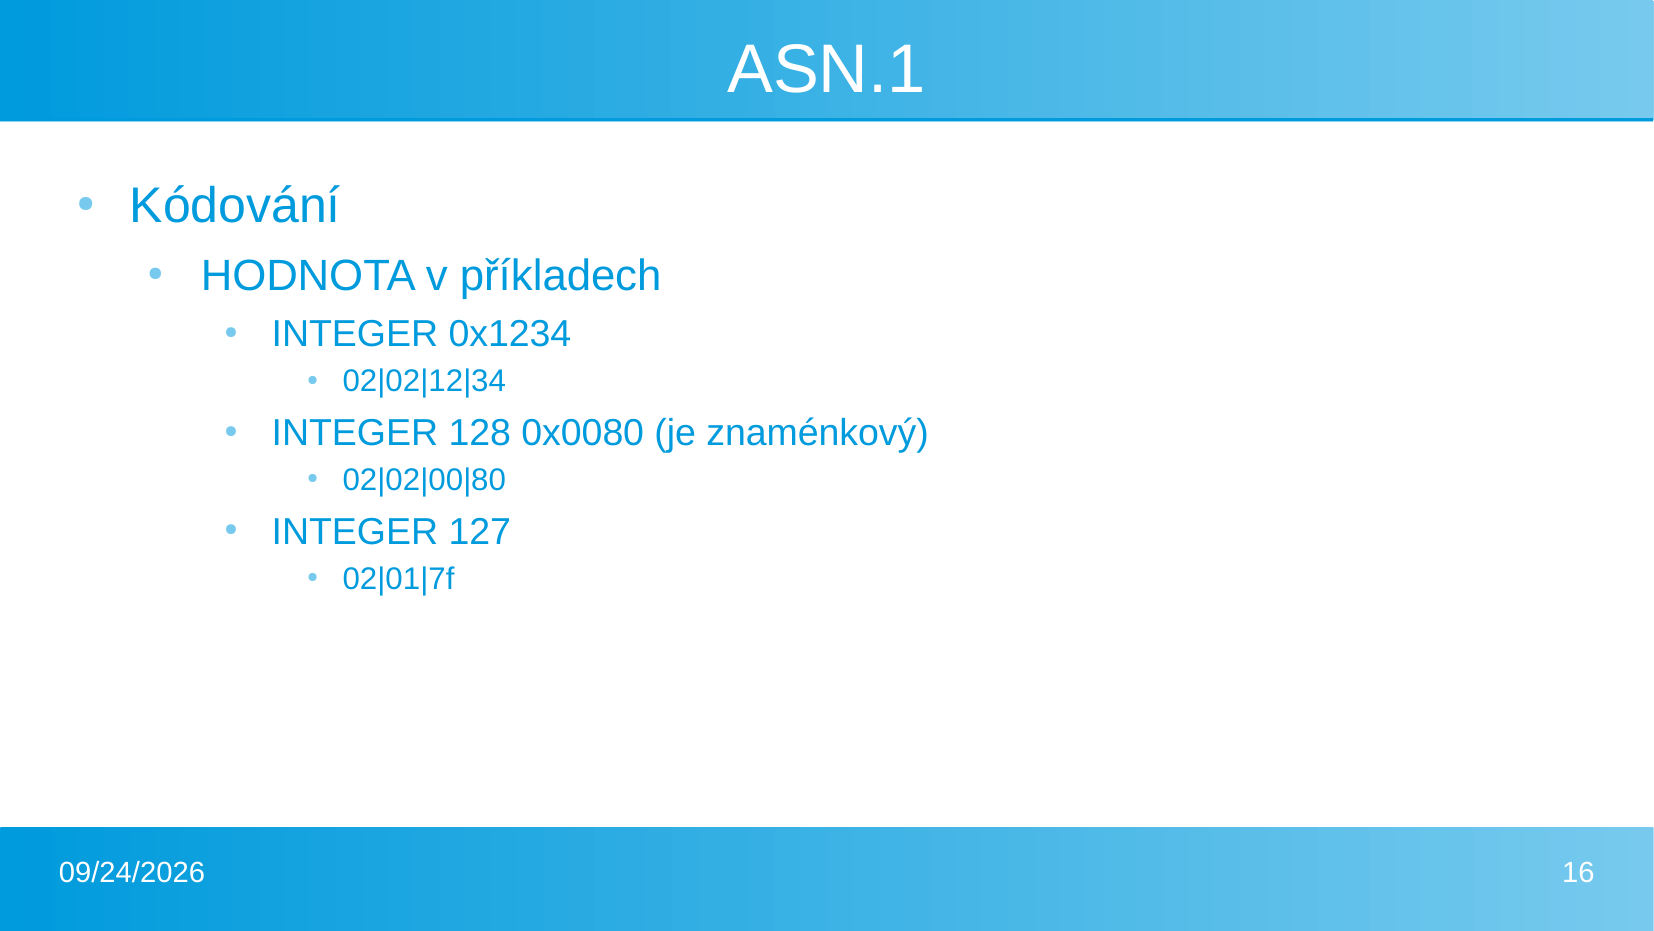

# ASN.1
Kódování
HODNOTA v příkladech
INTEGER 0x1234
02|02|12|34
INTEGER 128 0x0080 (je znaménkový)
02|02|00|80
INTEGER 127
02|01|7f
16